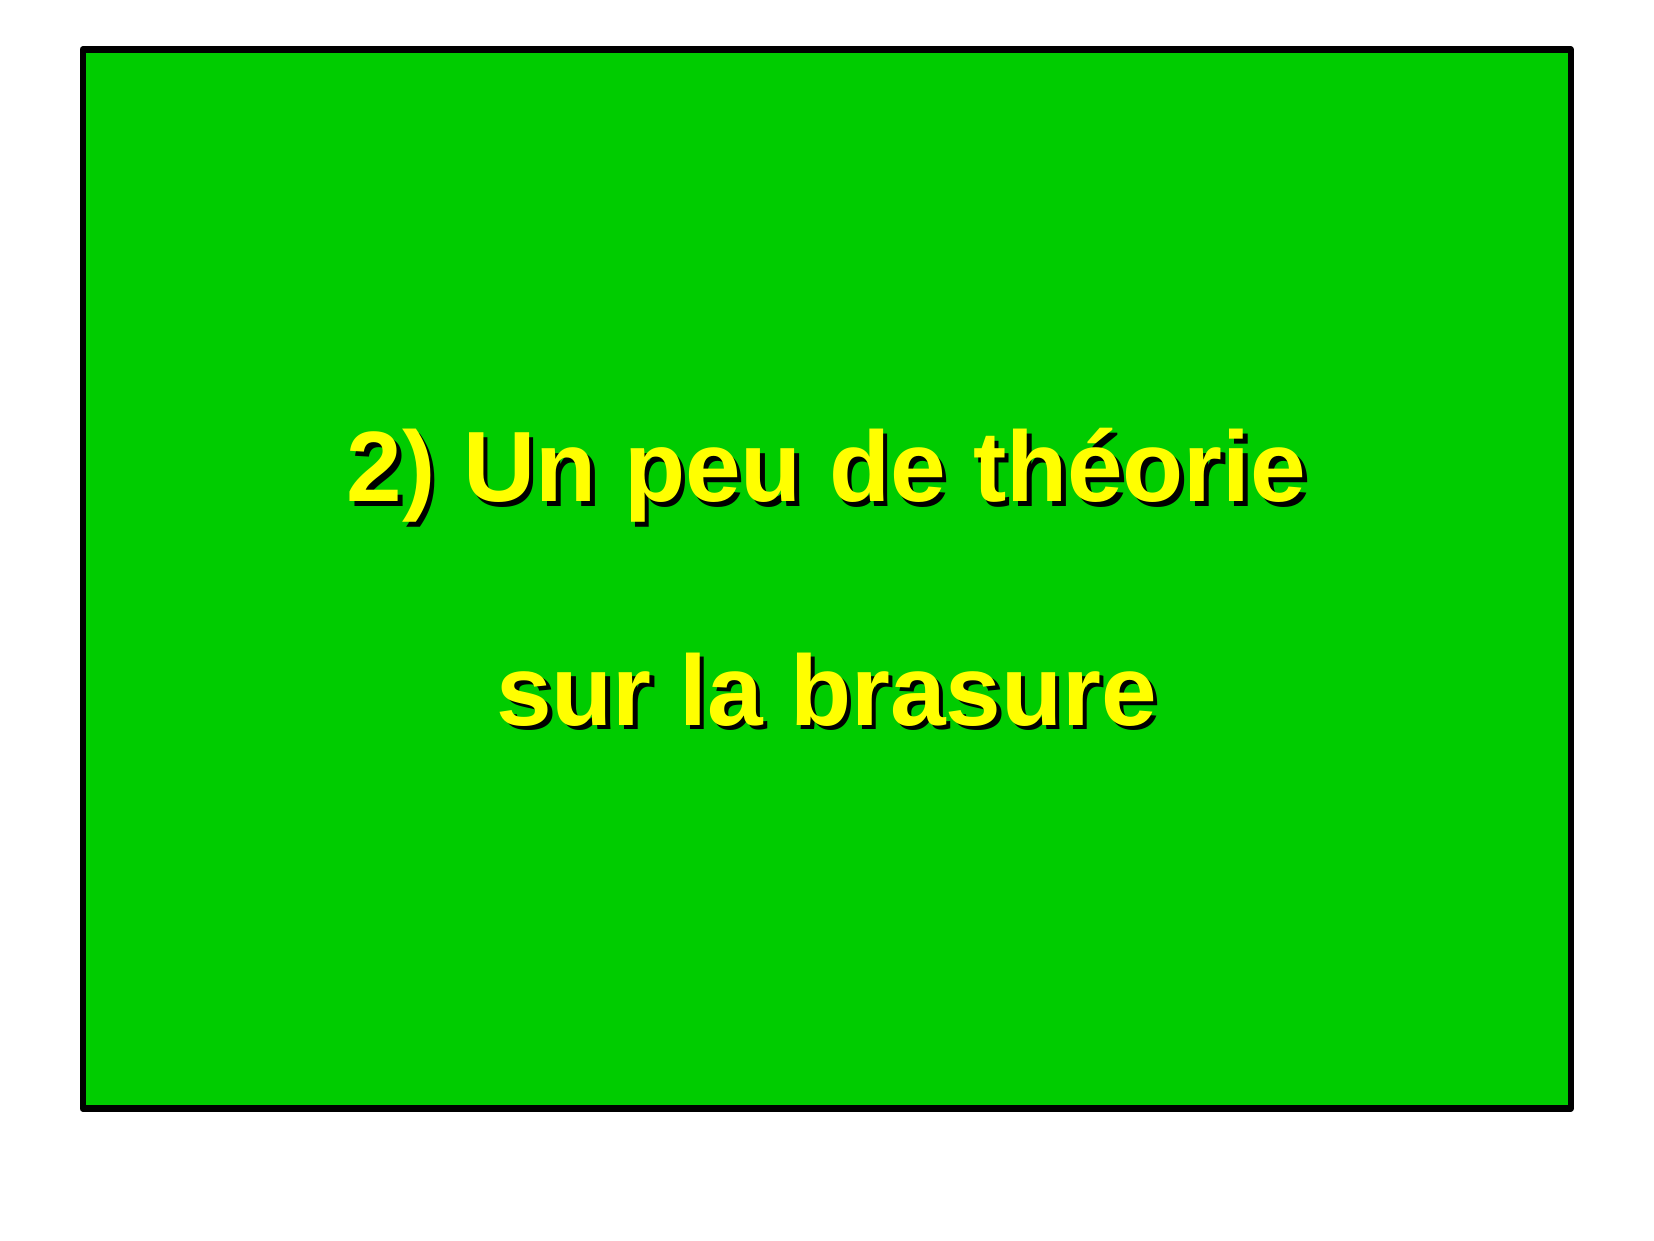

# 2) Un peu de théorie sur la brasure